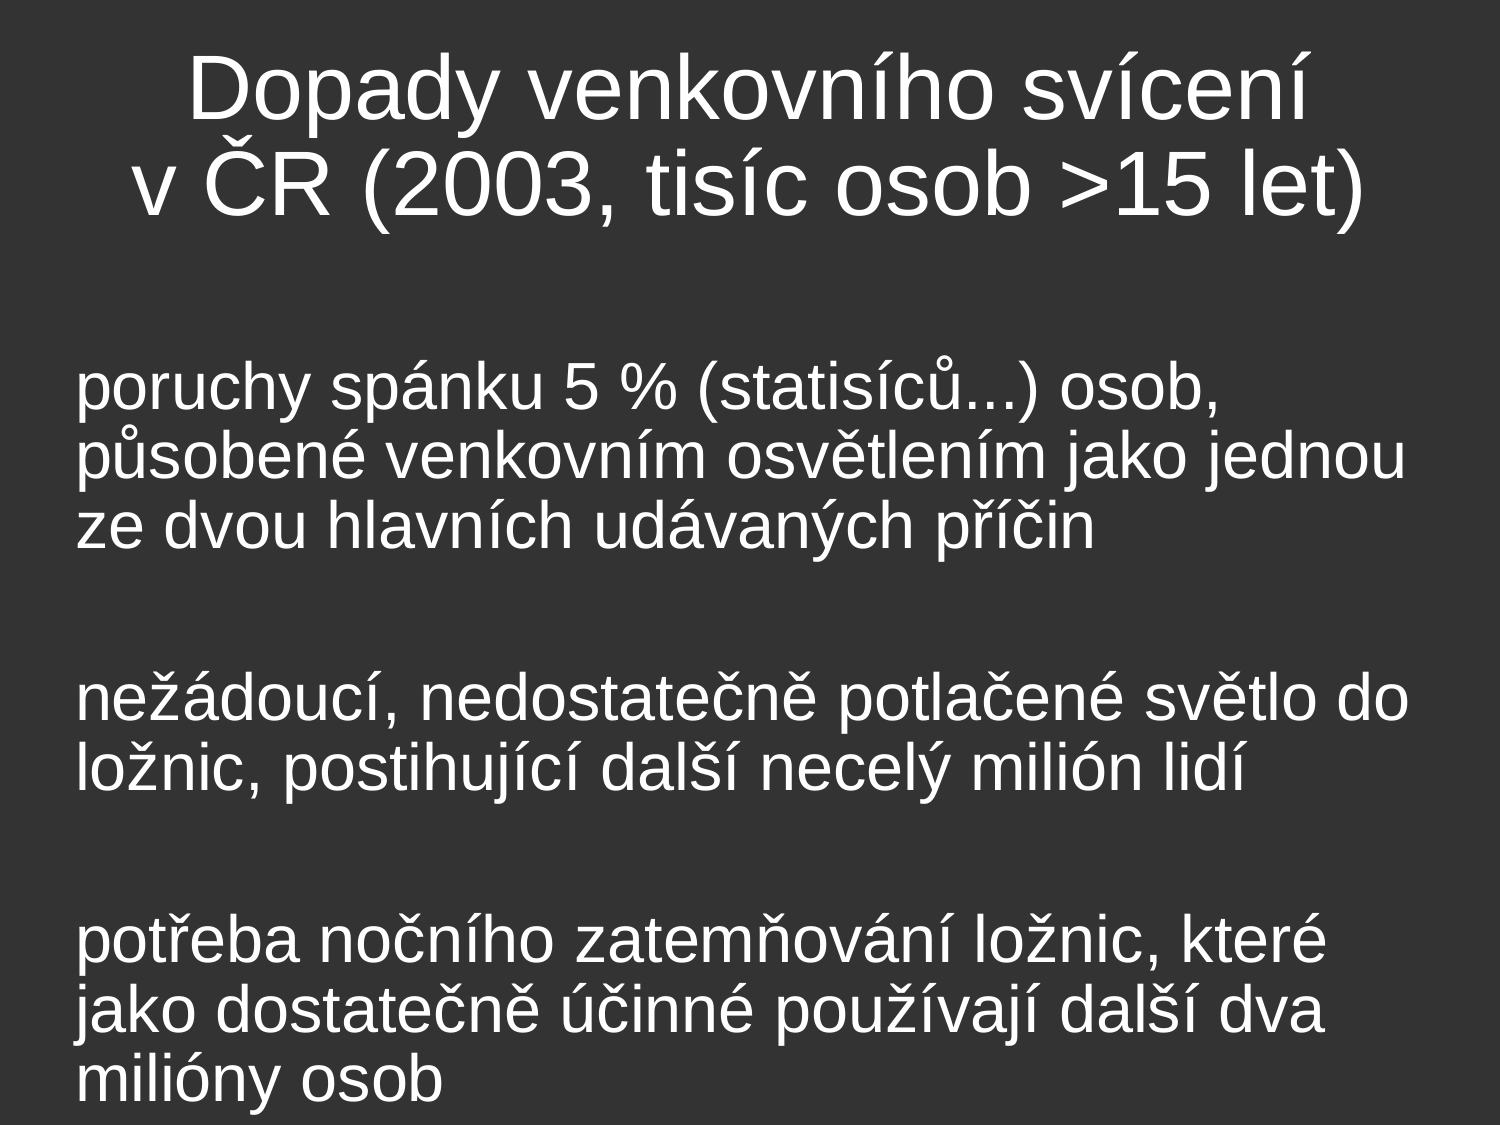

# Dopady venkovního svícení v ČR (2003, tisíc osob >15 let)
poruchy spánku 5 % (statisíců...) osob, působené venkovním osvětlením jako jednou ze dvou hlavních udávaných příčin
nežádoucí, nedostatečně potlačené světlo do ložnic, postihující další necelý milión lidí
potřeba nočního zatemňování ložnic, které jako dostatečně účinné používají další dva milióny osob